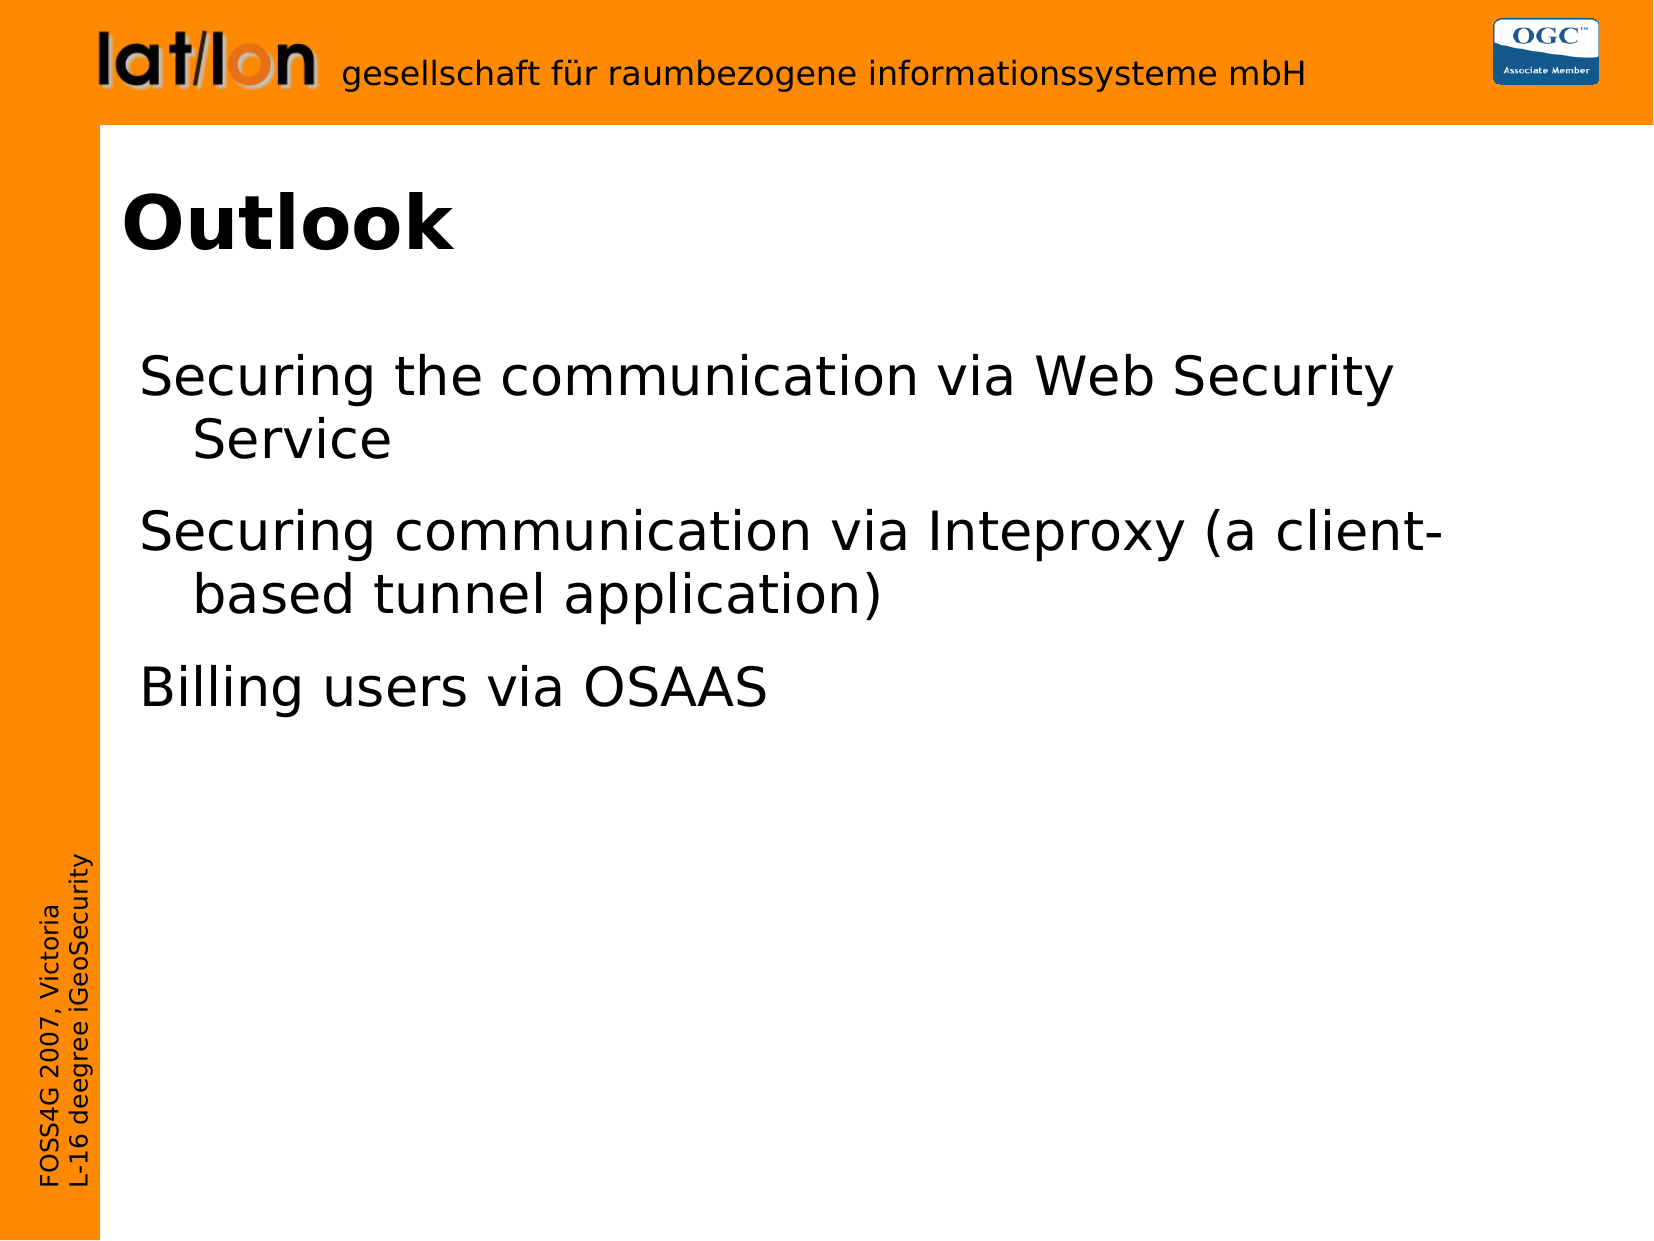

# Outlook
Securing the communication via Web Security Service
Securing communication via Inteproxy (a client-based tunnel application)
Billing users via OSAAS